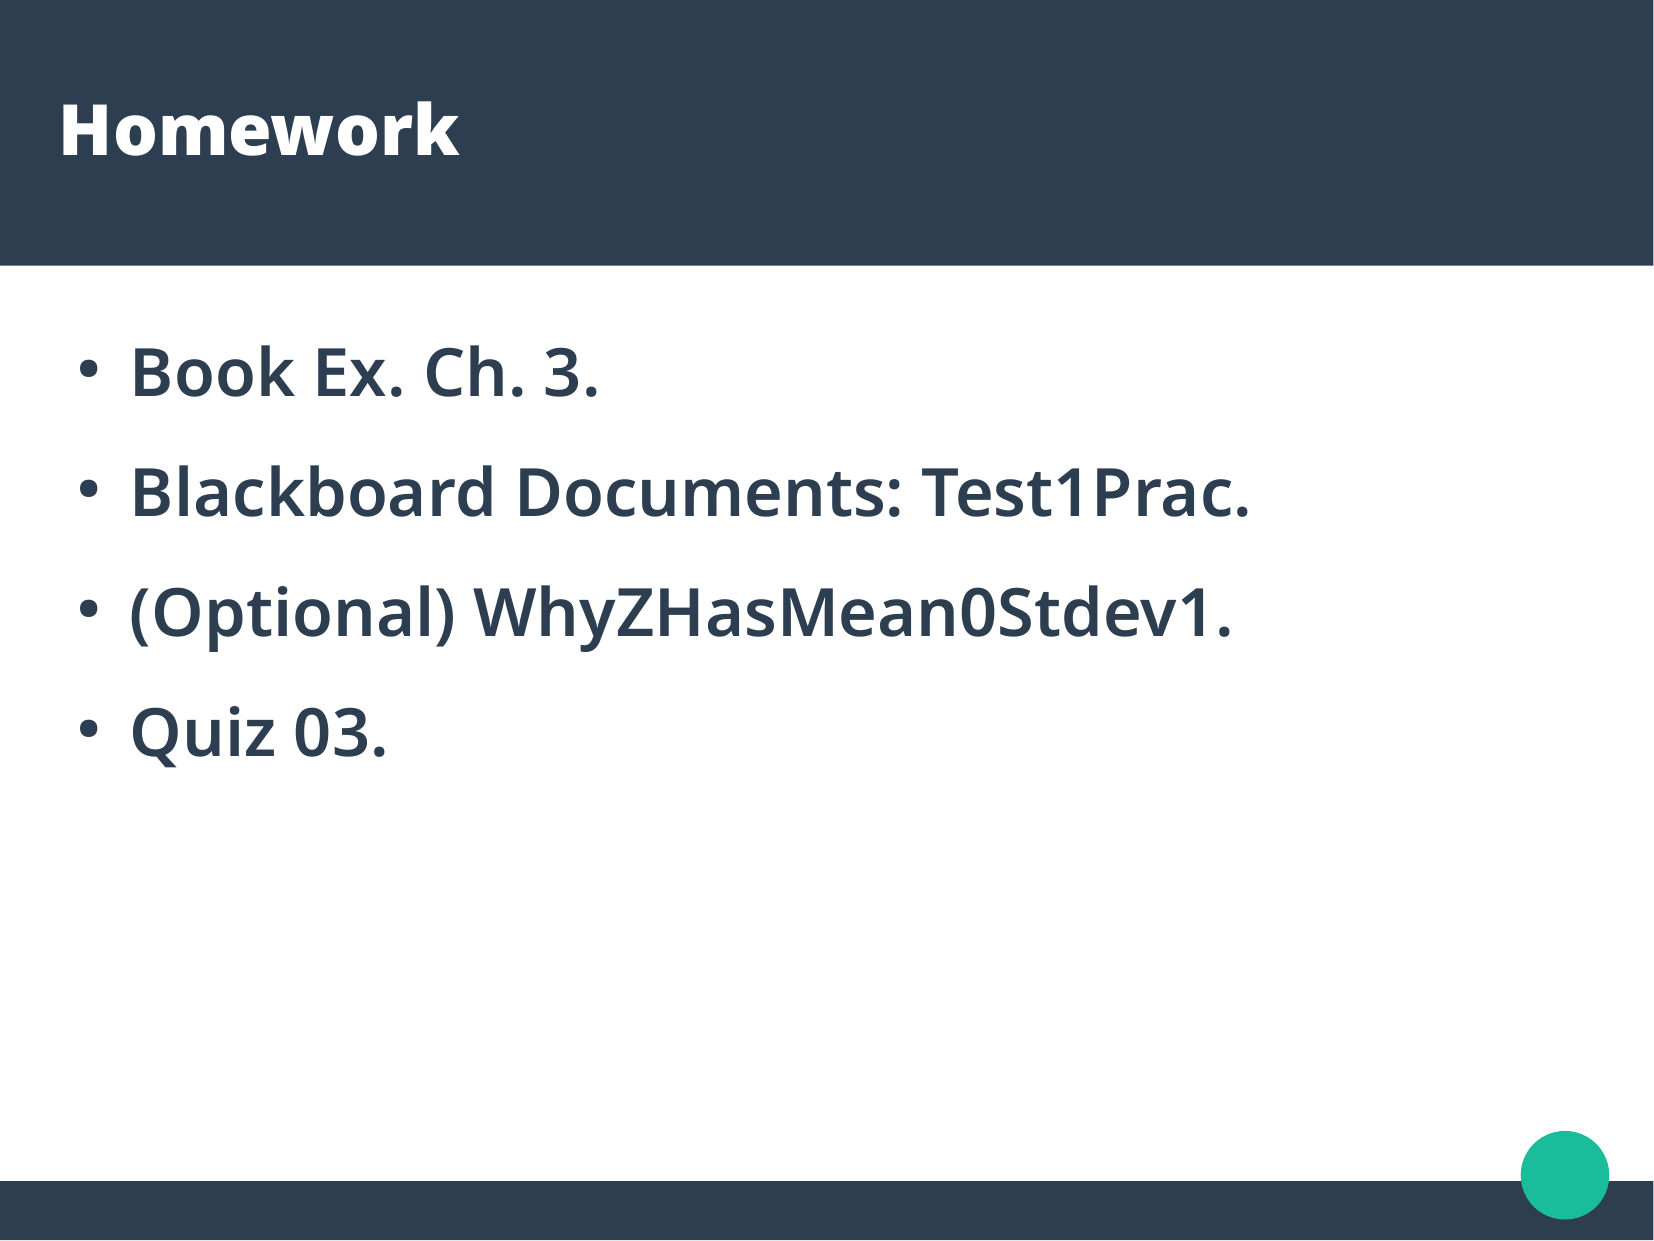

# Homework
Book Ex. Ch. 3.
Blackboard Documents: Test1Prac.
(Optional) WhyZHasMean0Stdev1.
Quiz 03.